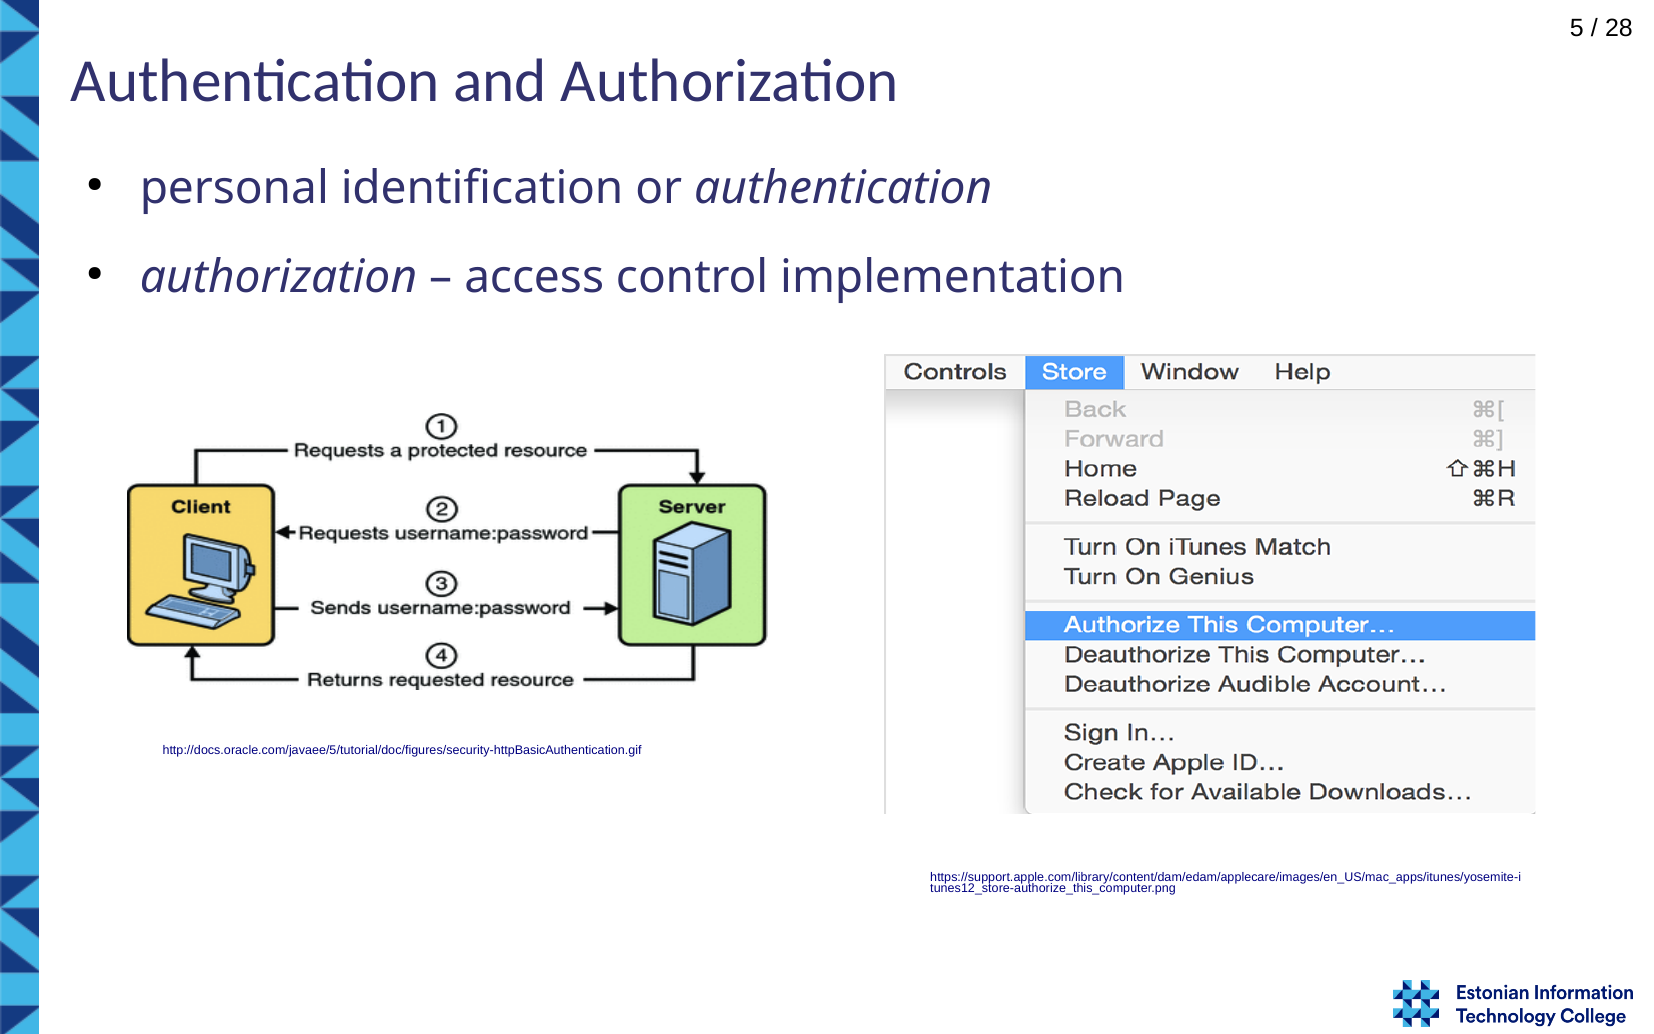

# Authentication and Authorization
personal identification or authentication
authorization – access control implementation
http://docs.oracle.com/javaee/5/tutorial/doc/figures/security-httpBasicAuthentication.gif
https://support.apple.com/library/content/dam/edam/applecare/images/en_US/mac_apps/itunes/yosemite-itunes12_store-authorize_this_computer.png